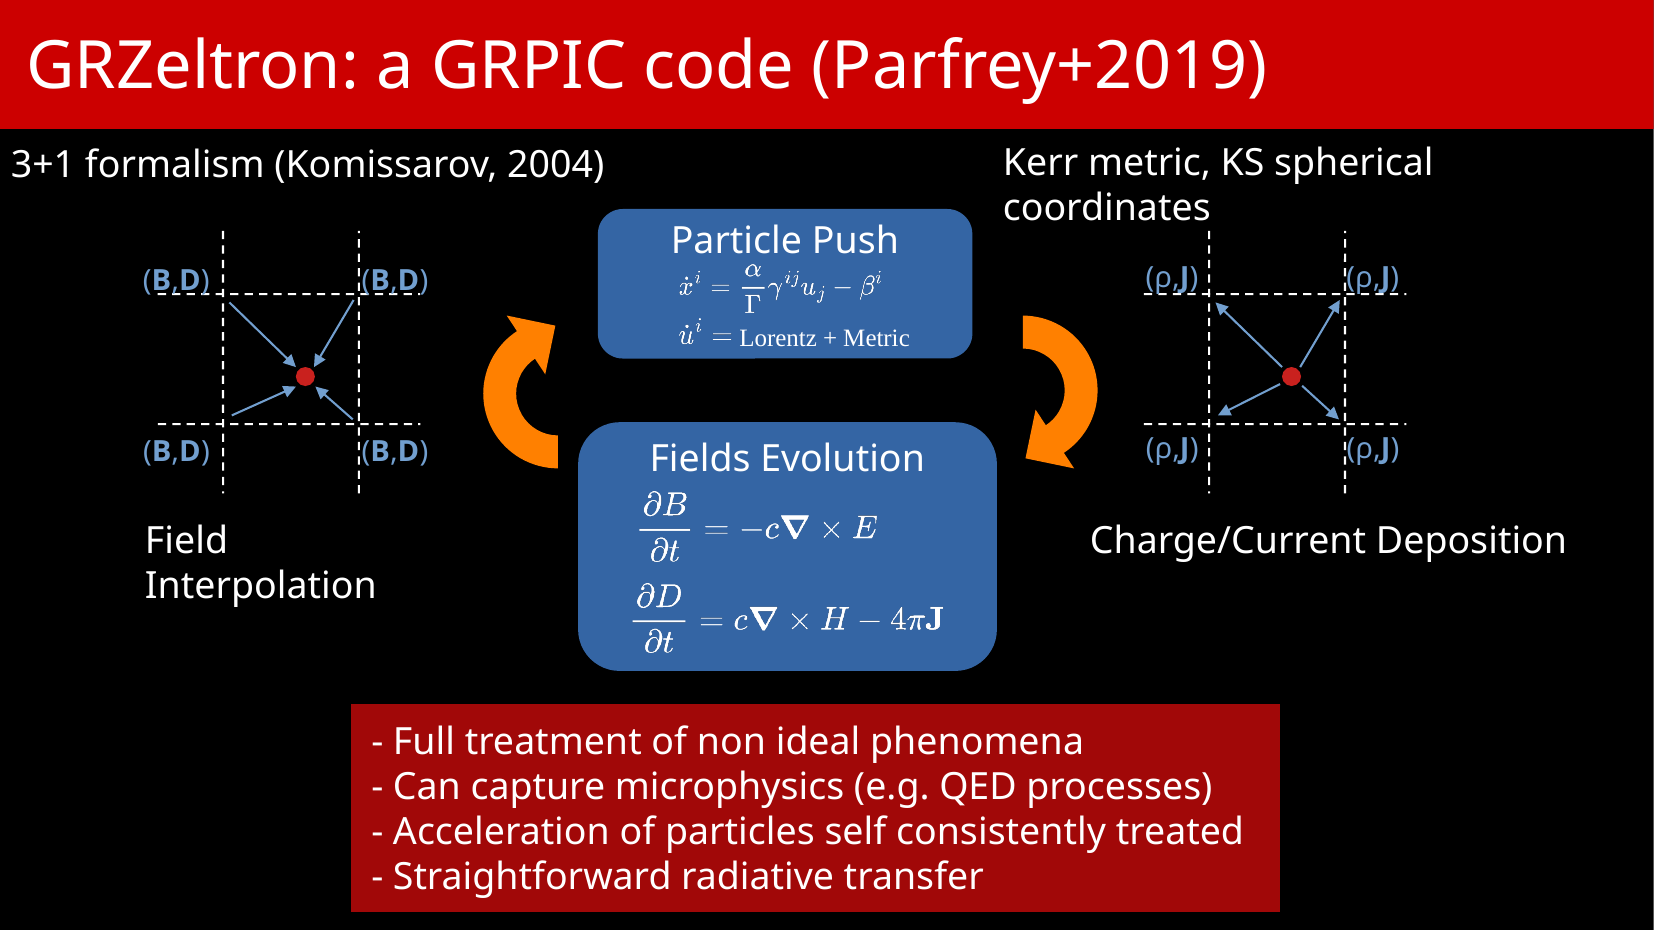

# GRZeltron: a GRPIC code (Parfrey+2019)
Kerr metric, KS spherical coordinates
3+1 formalism (Komissarov, 2004)
Particle Push
(B,D)
(B,D)
(B,D)
(B,D)
(ρ,J)
(ρ,J)
(ρ,J)
(ρ,J)
Lorentz + Metric
Fields Evolution
Field Interpolation
Charge/Current Deposition
- Full treatment of non ideal phenomena
- Can capture microphysics (e.g. QED processes)
- Acceleration of particles self consistently treated
- Straightforward radiative transfer